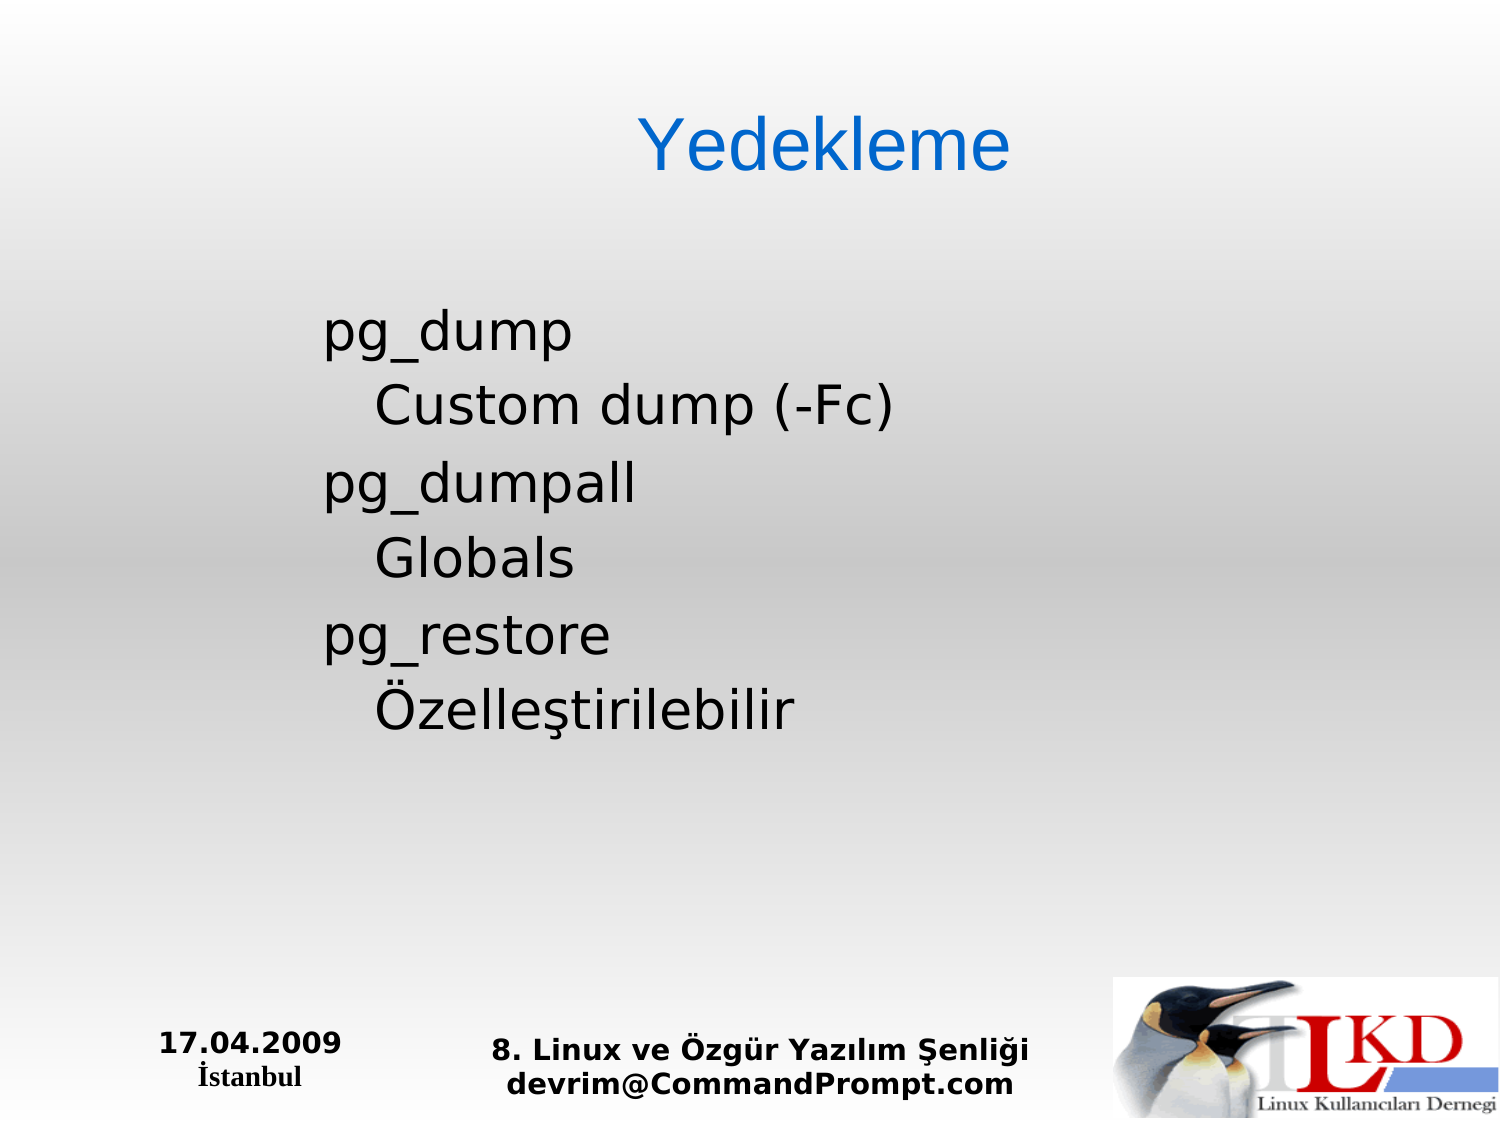

# Yedekleme
pg_dump
Custom dump (-Fc)
pg_dumpall
Globals
pg_restore
Özelleştirilebilir